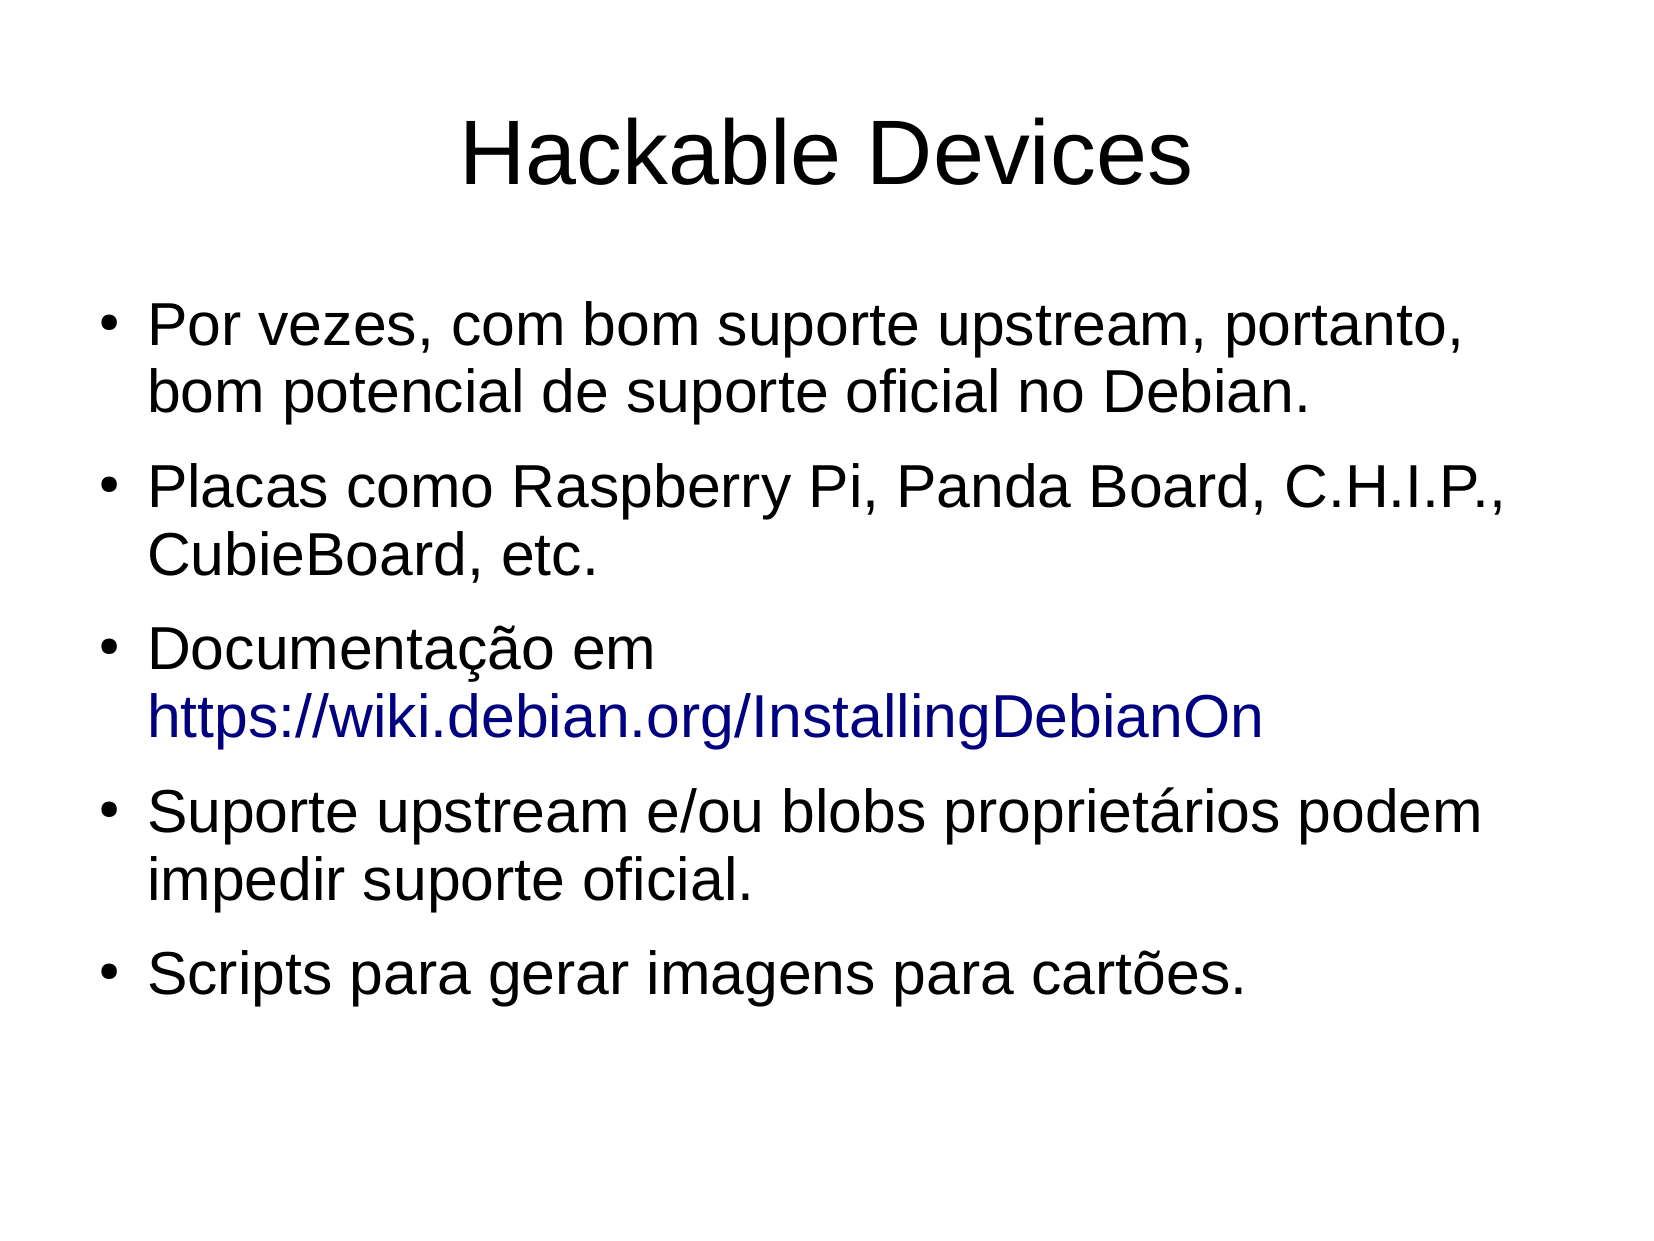

# Hackable Devices
Por vezes, com bom suporte upstream, portanto, bom potencial de suporte oficial no Debian.
Placas como Raspberry Pi, Panda Board, C.H.I.P., CubieBoard, etc.
Documentação em https://wiki.debian.org/InstallingDebianOn
Suporte upstream e/ou blobs proprietários podem impedir suporte oficial.
Scripts para gerar imagens para cartões.